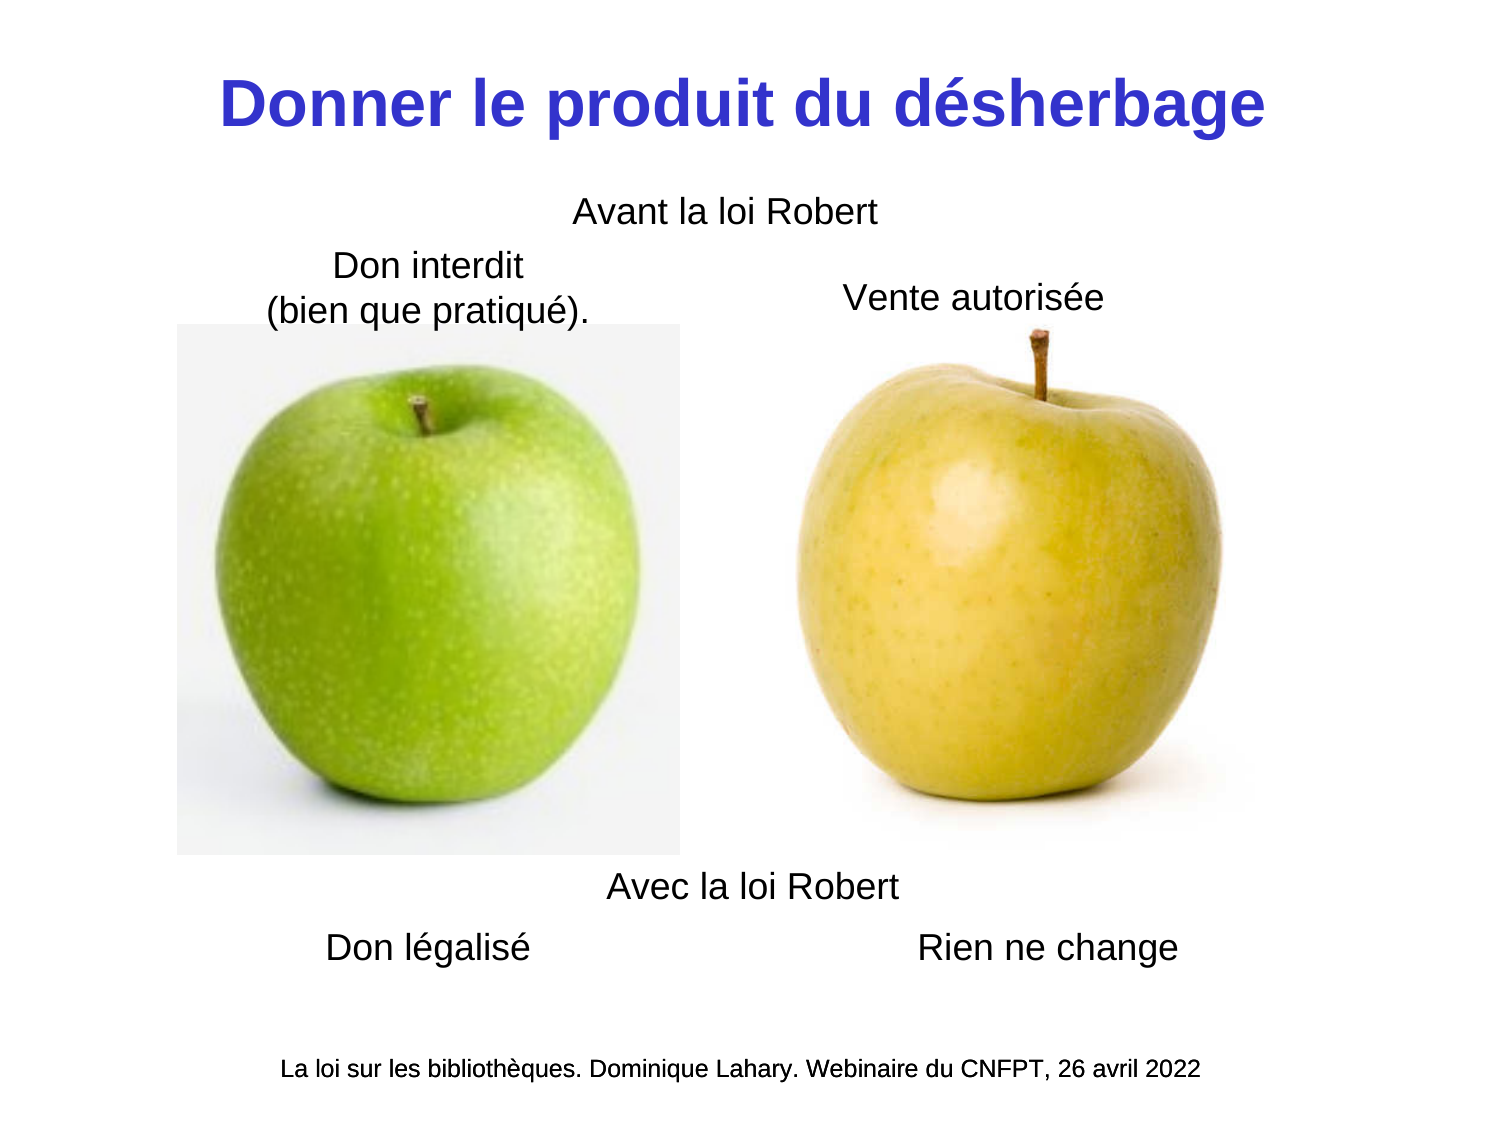

Donner le produit du désherbage
Avant la loi Robert
Don interdit
(bien que pratiqué).
Vente autorisée
Avec la loi Robert
Don légalisé
Rien ne change
La loi sur les bibliothèques. Dominique Lahary. Webinaire du CNFPT, 26 avril 2022
La loi sur les bibliothèques. Dominique Lahary. Webinaire du CNFPT, 26 avril 2022